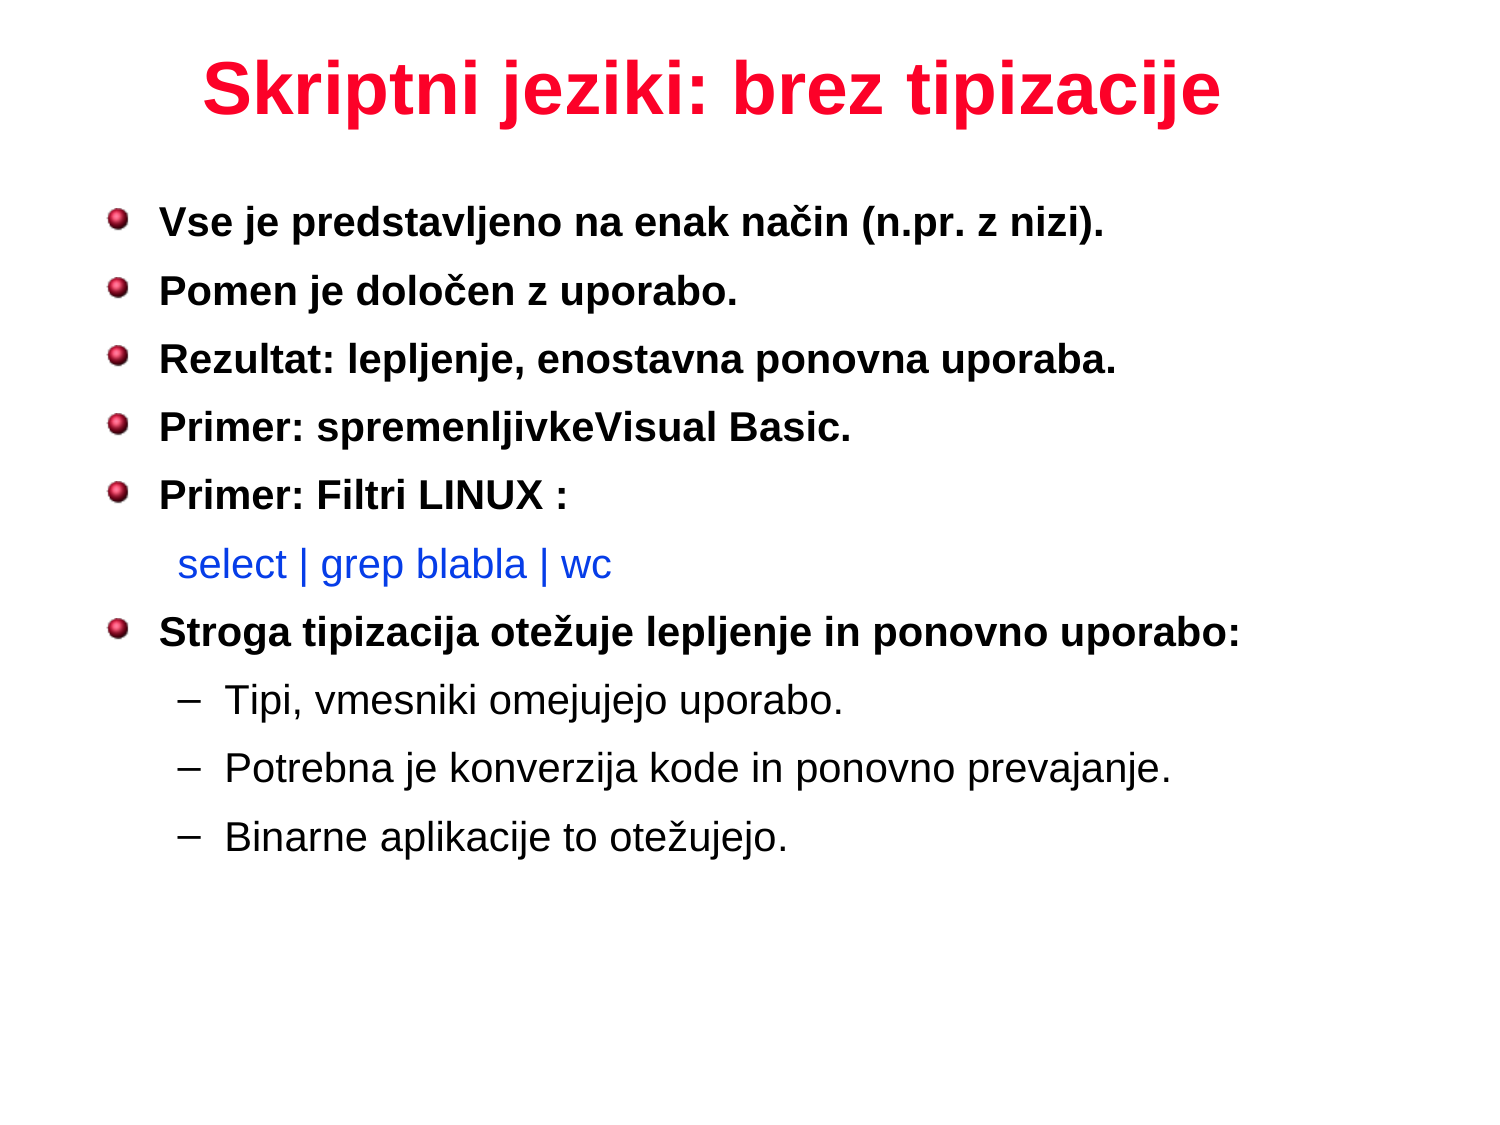

# Skriptni jeziki: brez tipizacije
Vse je predstavljeno na enak način (n.pr. z nizi).
Pomen je določen z uporabo.
Rezultat: lepljenje, enostavna ponovna uporaba.
Primer: spremenljivkeVisual Basic.
Primer: Filtri LINUX :
select | grep blabla | wc
Stroga tipizacija otežuje lepljenje in ponovno uporabo:
Tipi, vmesniki omejujejo uporabo.
Potrebna je konverzija kode in ponovno prevajanje.
Binarne aplikacije to otežujejo.